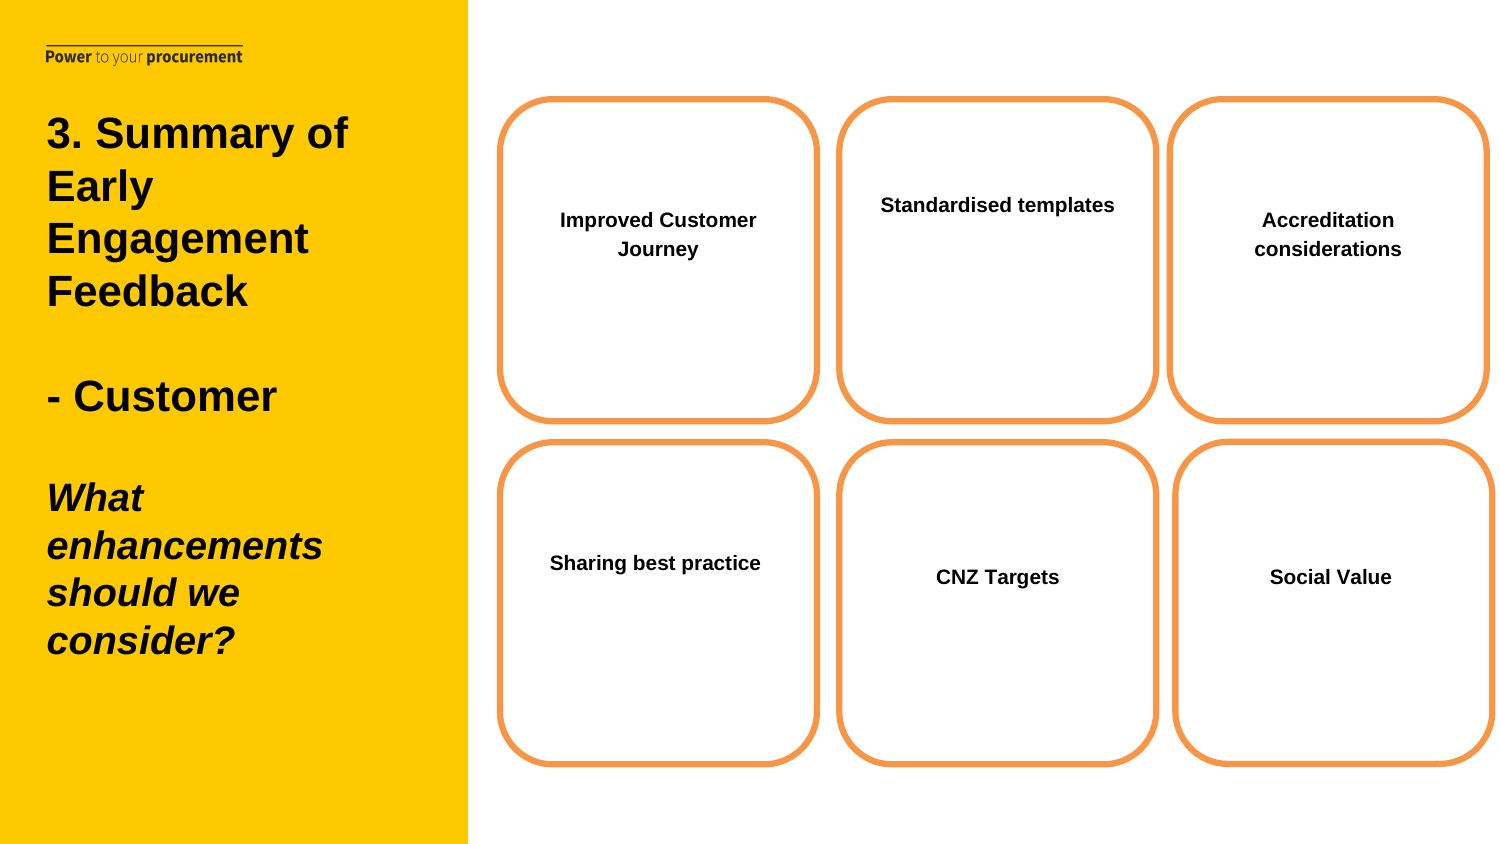

Improved Customer Journey
Standardised templates
Accreditation considerations
# 3. Summary of Early Engagement
Feedback
- Customer
What enhancements should we consider?
Social Value
Sharing best practice
CNZ Targets